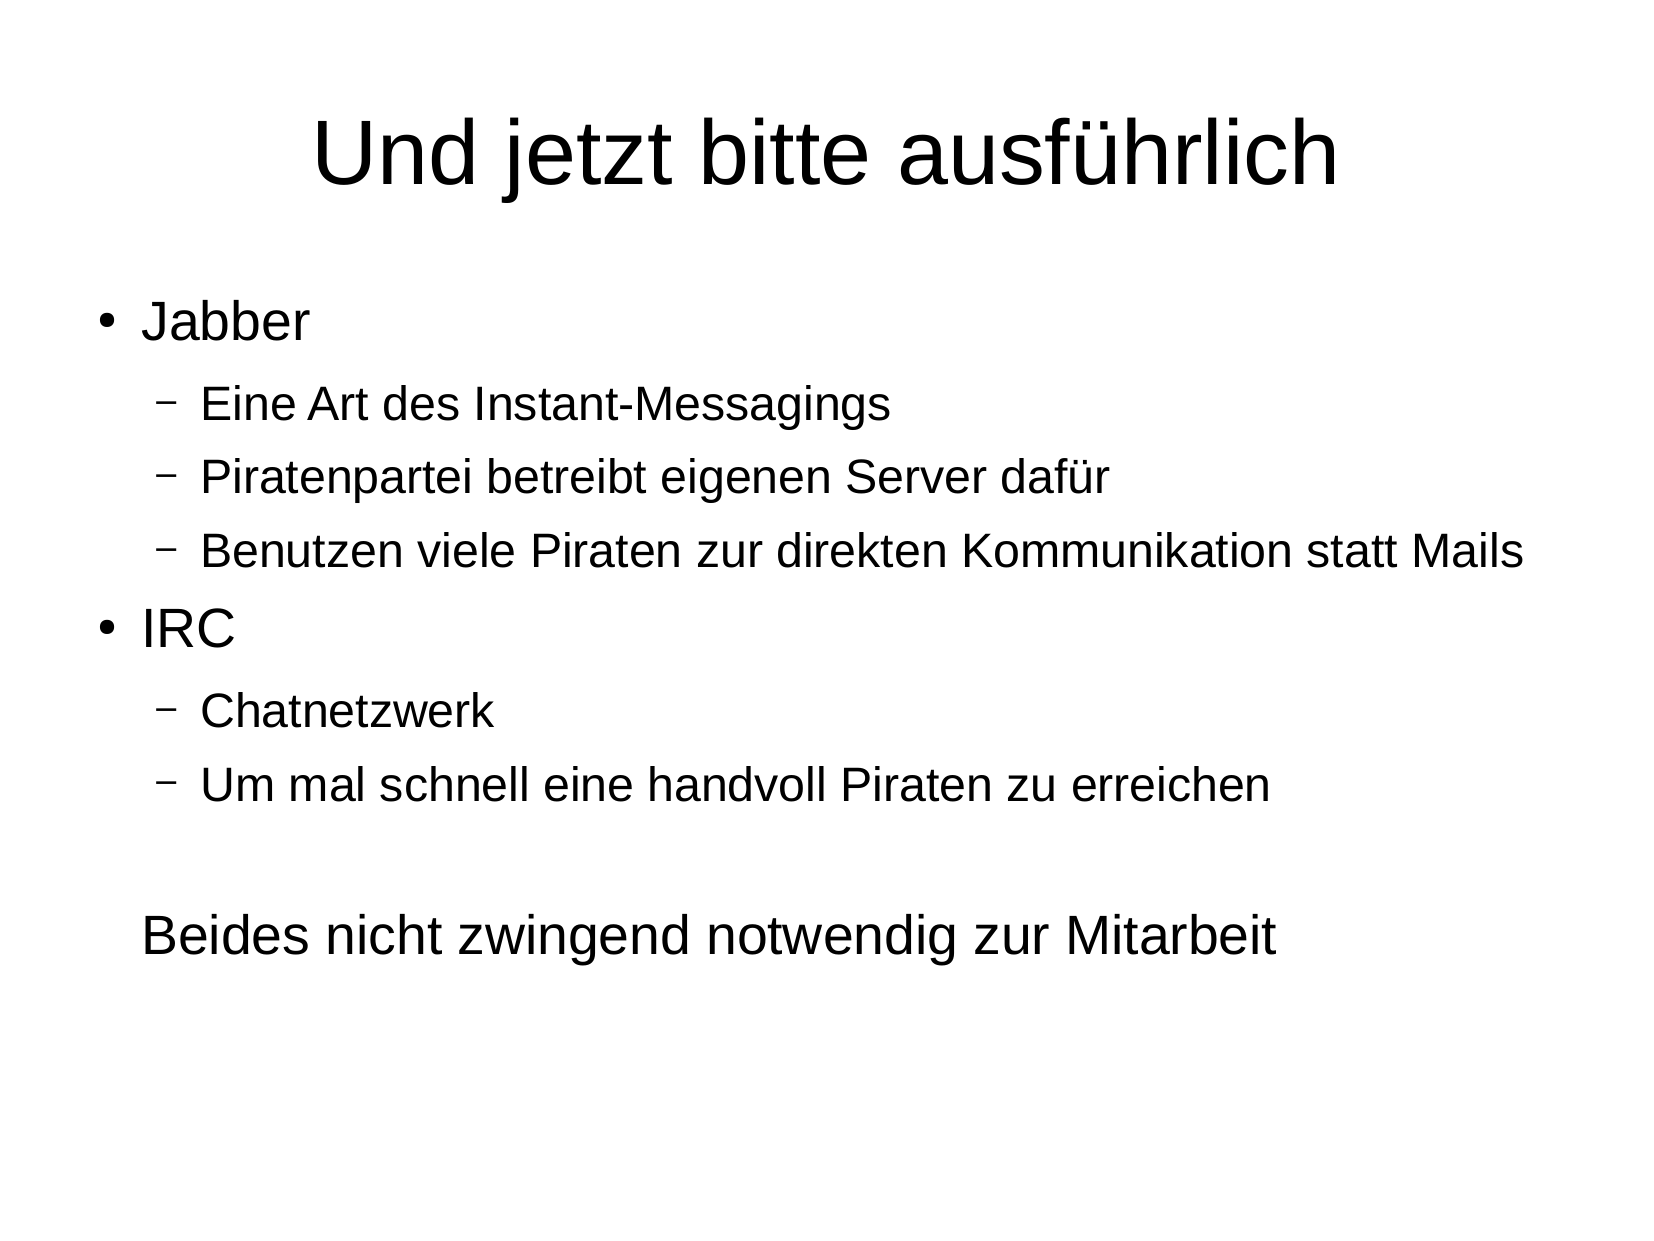

# Und jetzt bitte ausführlich
Jabber
Eine Art des Instant-Messagings
Piratenpartei betreibt eigenen Server dafür
Benutzen viele Piraten zur direkten Kommunikation statt Mails
IRC
Chatnetzwerk
Um mal schnell eine handvoll Piraten zu erreichen
Beides nicht zwingend notwendig zur Mitarbeit